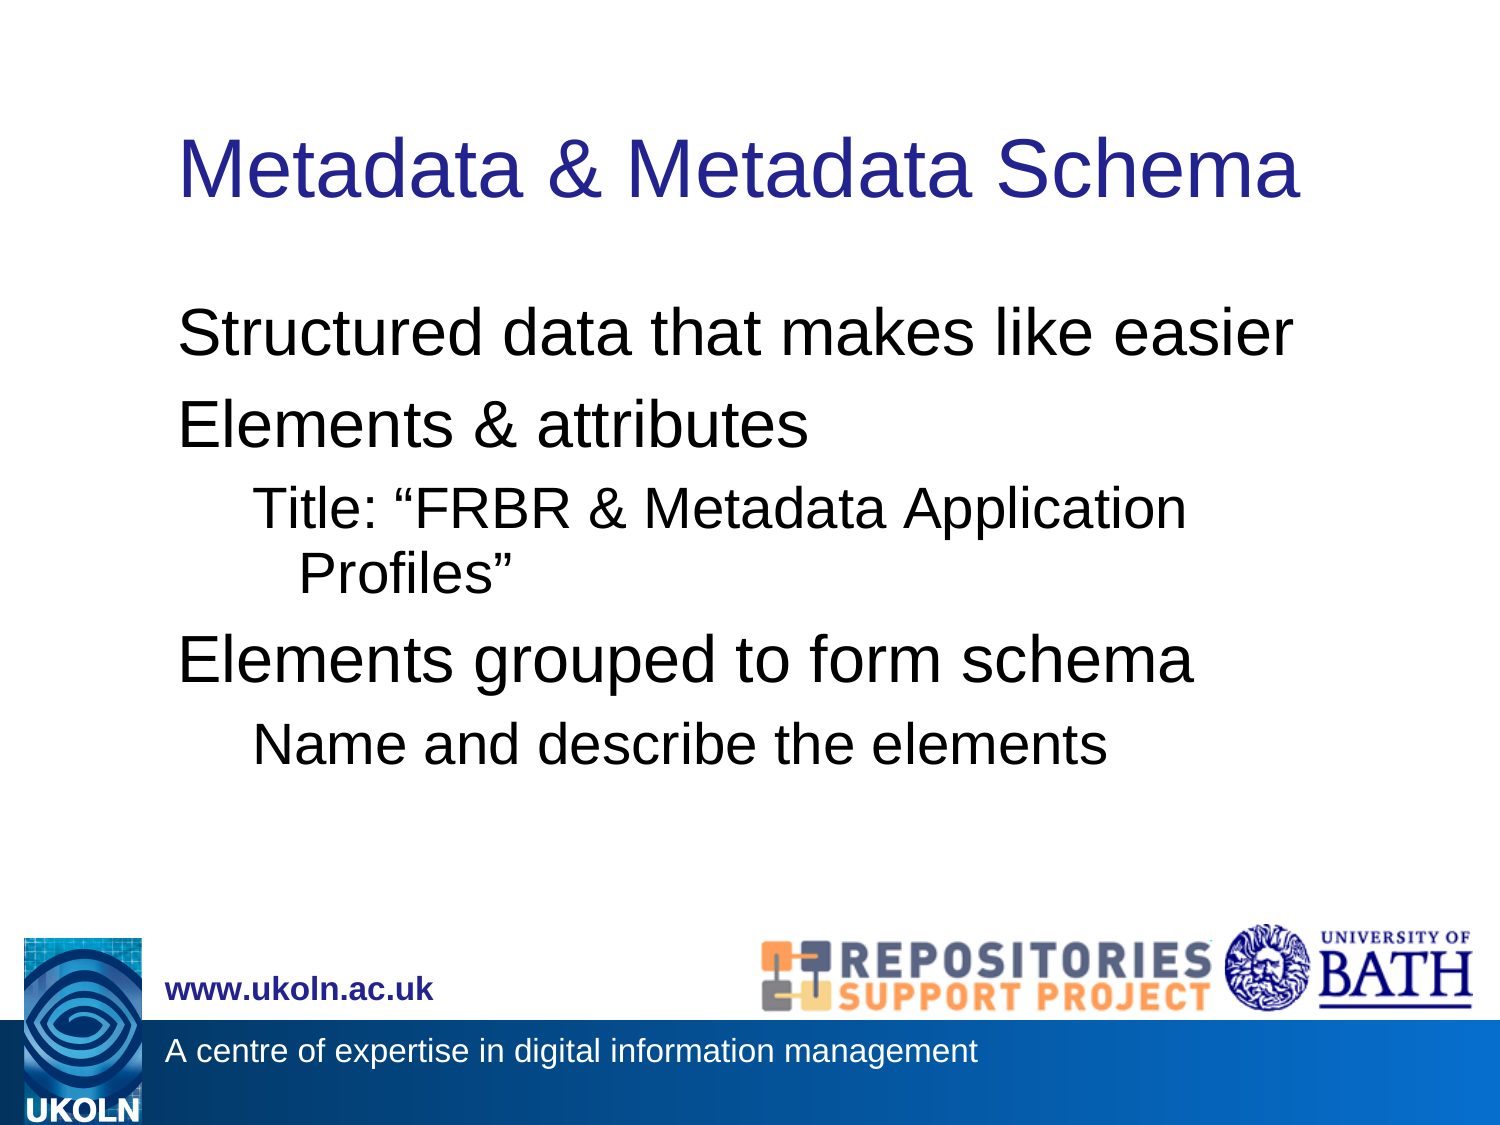

# Metadata & Metadata Schema
Structured data that makes like easier
Elements & attributes
Title: “FRBR & Metadata Application Profiles”
Elements grouped to form schema
Name and describe the elements